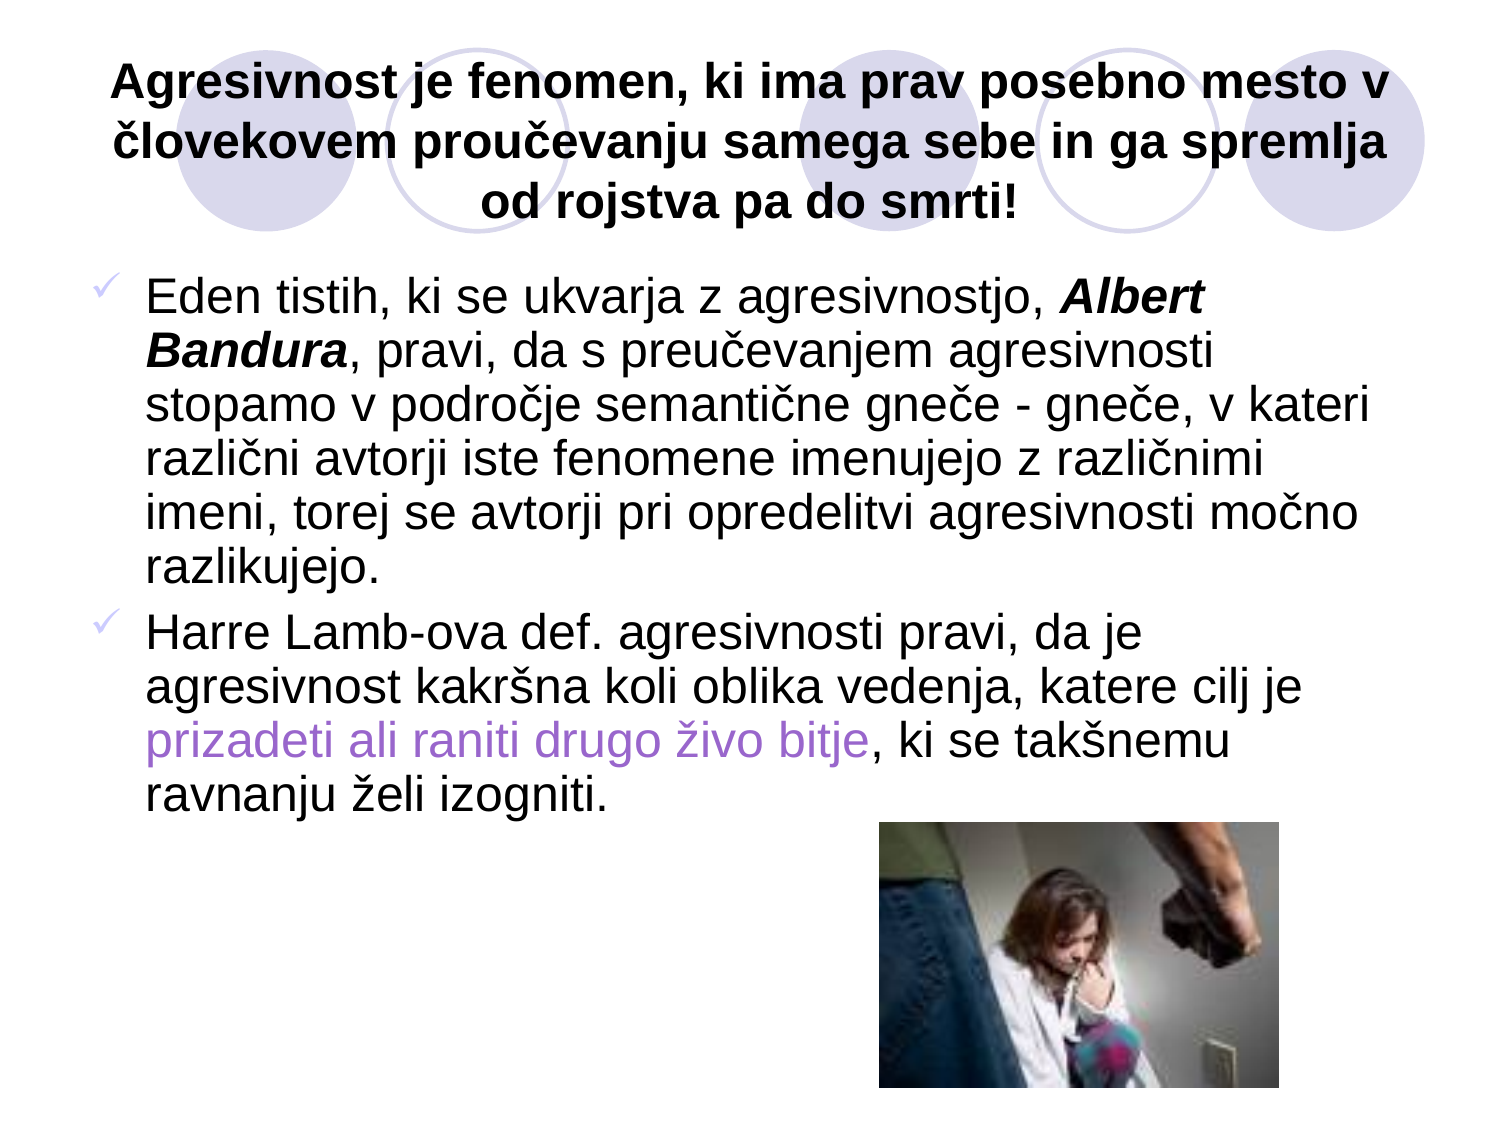

# Agresivnost je fenomen, ki ima prav posebno mesto v človekovem proučevanju samega sebe in ga spremlja od rojstva pa do smrti!
Eden tistih, ki se ukvarja z agresivnostjo, Albert Bandura, pravi, da s preučevanjem agresivnosti stopamo v področje semantične gneče - gneče, v kateri različni avtorji iste fenomene imenujejo z različnimi imeni, torej se avtorji pri opredelitvi agresivnosti močno razlikujejo.
Harre Lamb-ova def. agresivnosti pravi, da je agresivnost kakršna koli oblika vedenja, katere cilj je prizadeti ali raniti drugo živo bitje, ki se takšnemu ravnanju želi izogniti.